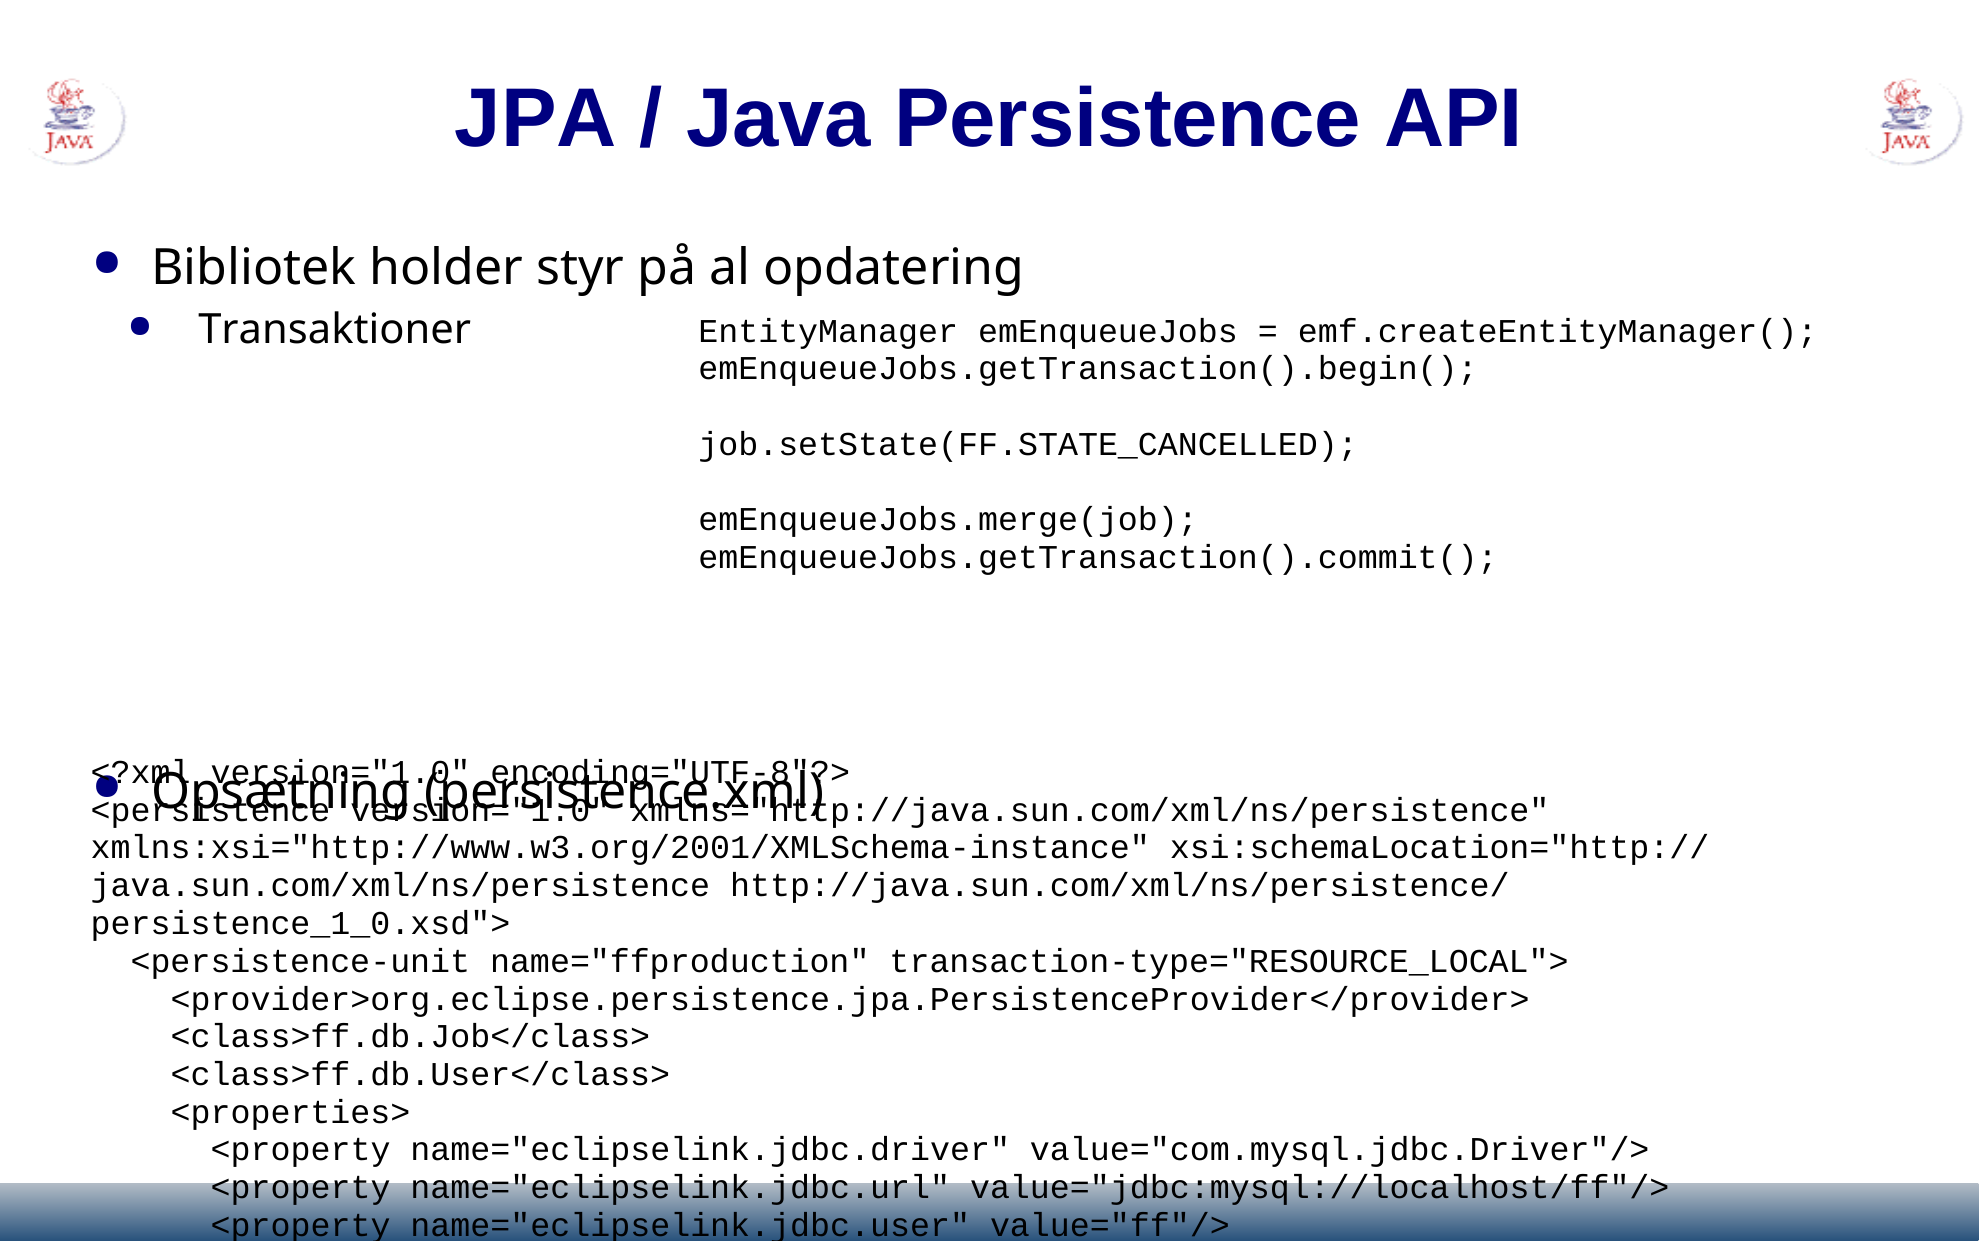

# JPA / Java Persistence API
Bibliotek holder styr på al opdatering
Transaktioner
Opsætning (persistence.xml)
 EntityManager emEnqueueJobs = emf.createEntityManager();
 emEnqueueJobs.getTransaction().begin();
 job.setState(FF.STATE_CANCELLED);
 emEnqueueJobs.merge(job);
 emEnqueueJobs.getTransaction().commit();
<?xml version="1.0" encoding="UTF-8"?>
<persistence version="1.0" xmlns="http://java.sun.com/xml/ns/persistence" xmlns:xsi="http://www.w3.org/2001/XMLSchema-instance" xsi:schemaLocation="http://java.sun.com/xml/ns/persistence http://java.sun.com/xml/ns/persistence/persistence_1_0.xsd">
 <persistence-unit name="ffproduction" transaction-type="RESOURCE_LOCAL">
 <provider>org.eclipse.persistence.jpa.PersistenceProvider</provider>
 <class>ff.db.Job</class>
 <class>ff.db.User</class>
 <properties>
 <property name="eclipselink.jdbc.driver" value="com.mysql.jdbc.Driver"/>
 <property name="eclipselink.jdbc.url" value="jdbc:mysql://localhost/ff"/>
 <property name="eclipselink.jdbc.user" value="ff"/>